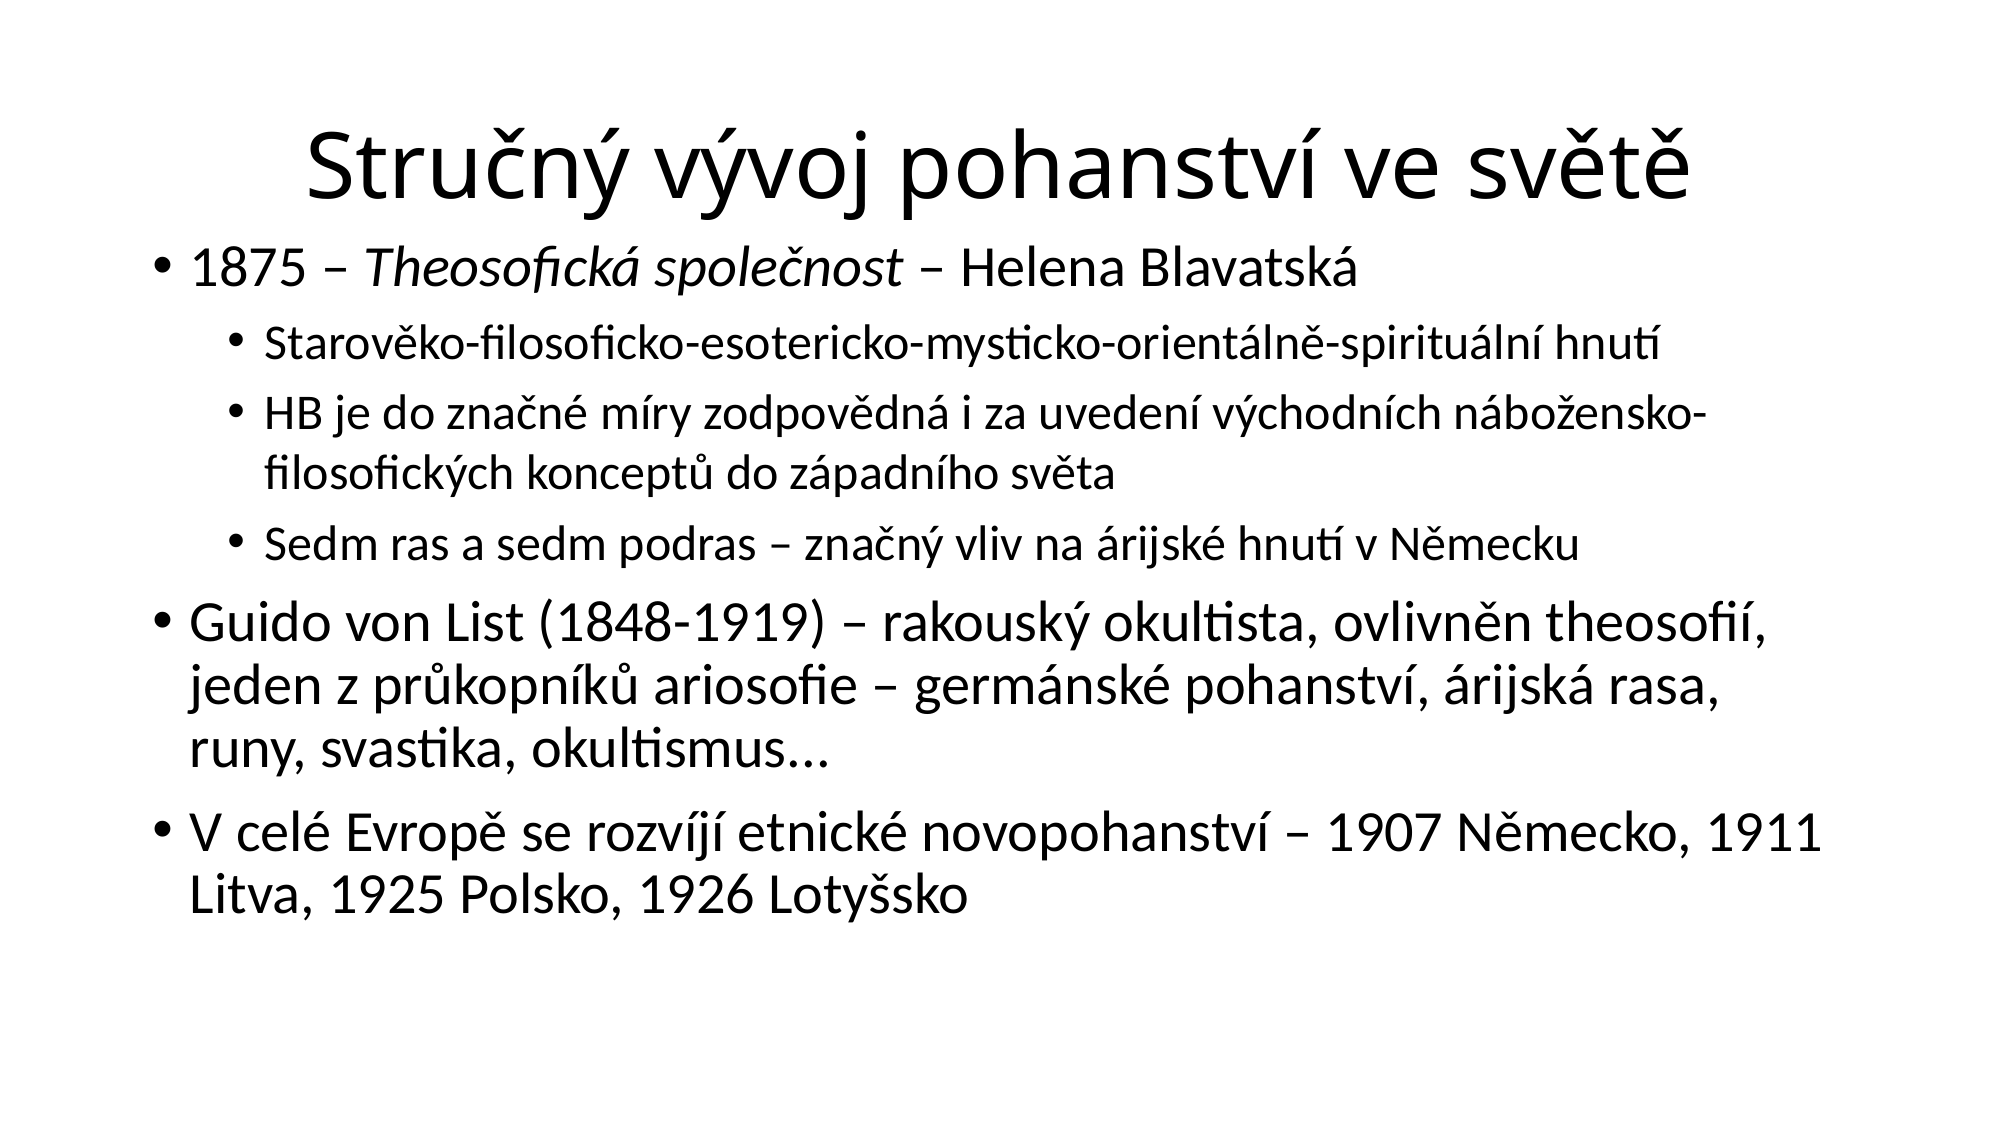

# Stručný vývoj pohanství ve světě
1875 – Theosofická společnost – Helena Blavatská
Starověko-filosoficko-esotericko-mysticko-orientálně-spirituální hnutí
HB je do značné míry zodpovědná i za uvedení východních nábožensko-filosofických konceptů do západního světa
Sedm ras a sedm podras – značný vliv na árijské hnutí v Německu
Guido von List (1848-1919) – rakouský okultista, ovlivněn theosofií, jeden z průkopníků ariosofie – germánské pohanství, árijská rasa, runy, svastika, okultismus...
V celé Evropě se rozvíjí etnické novopohanství – 1907 Německo, 1911 Litva, 1925 Polsko, 1926 Lotyšsko